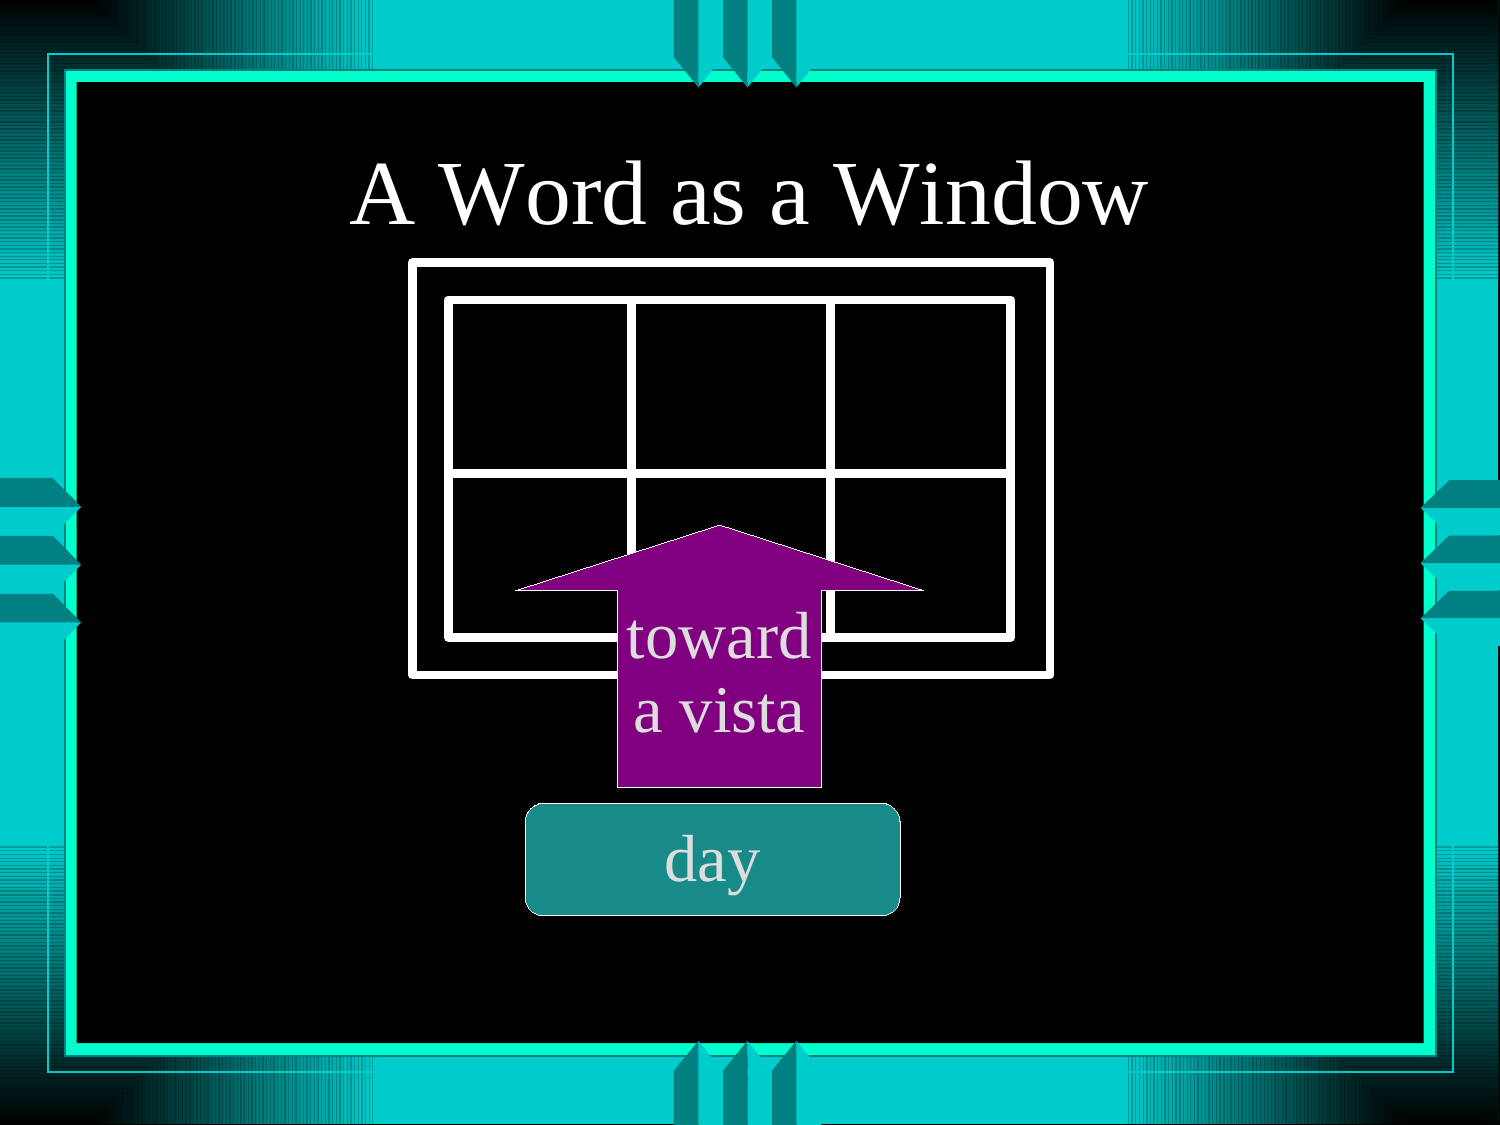

# A Word as a Window
toward
a vista
day